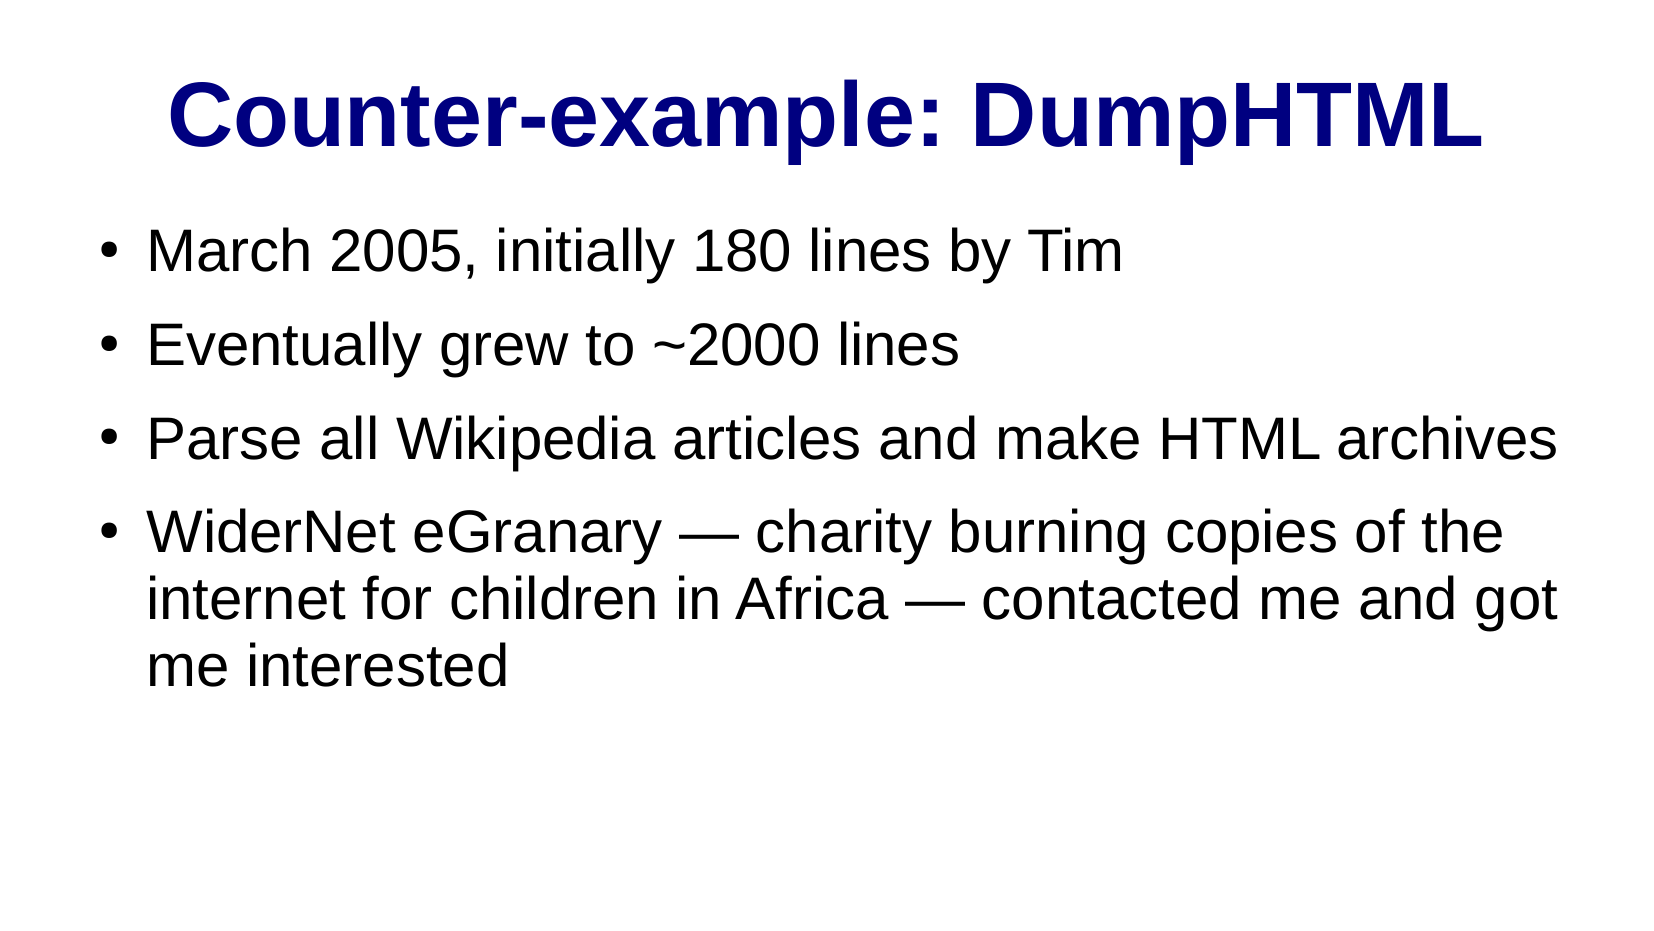

# Counter-example: DumpHTML
March 2005, initially 180 lines by Tim
Eventually grew to ~2000 lines
Parse all Wikipedia articles and make HTML archives
WiderNet eGranary — charity burning copies of the internet for children in Africa — contacted me and got me interested